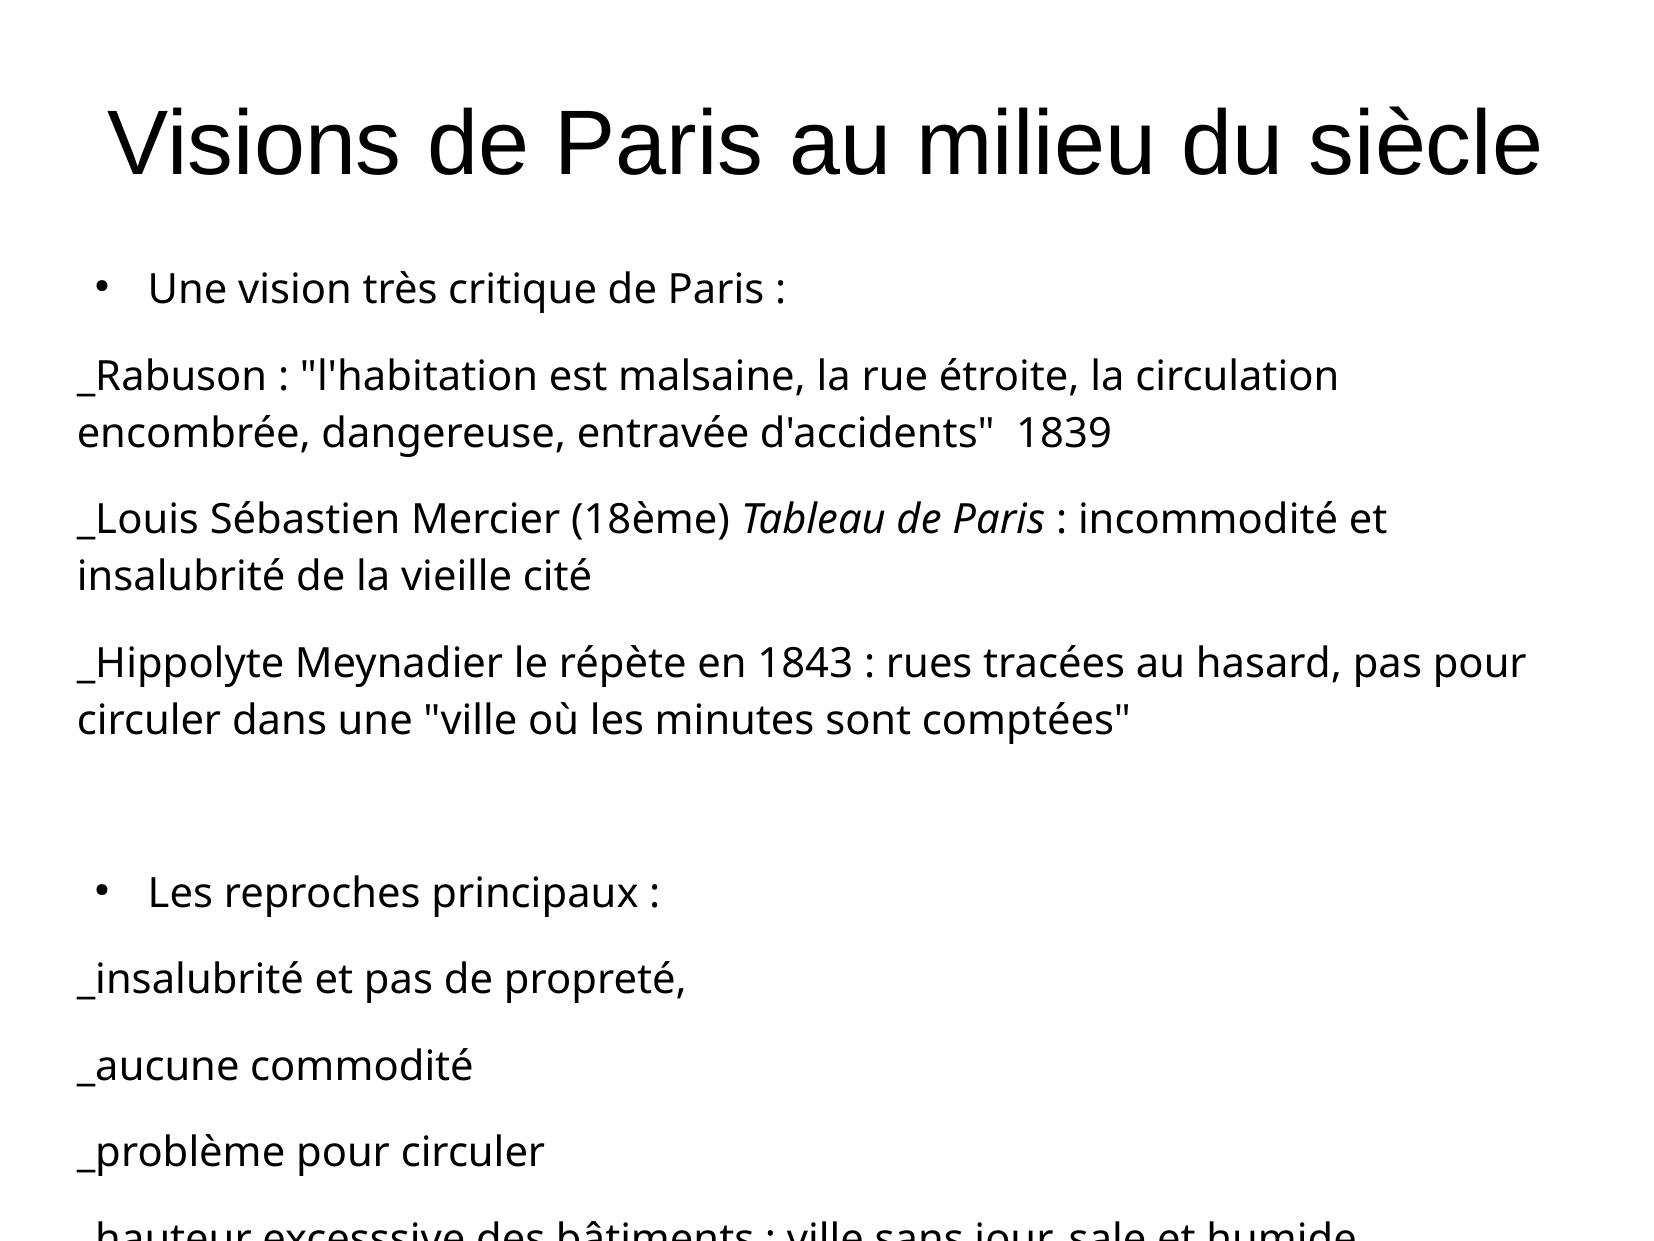

# Visions de Paris au milieu du siècle
Une vision très critique de Paris :
_Rabuson : "l'habitation est malsaine, la rue étroite, la circulation encombrée, dangereuse, entravée d'accidents" 1839
_Louis Sébastien Mercier (18ème) Tableau de Paris : incommodité et insalubrité de la vieille cité
_Hippolyte Meynadier le répète en 1843 : rues tracées au hasard, pas pour circuler dans une "ville où les minutes sont comptées"
Les reproches principaux :
_insalubrité et pas de propreté,
_aucune commodité
_problème pour circuler
_hauteur excesssive des bâtiments : ville sans jour, sale et humide